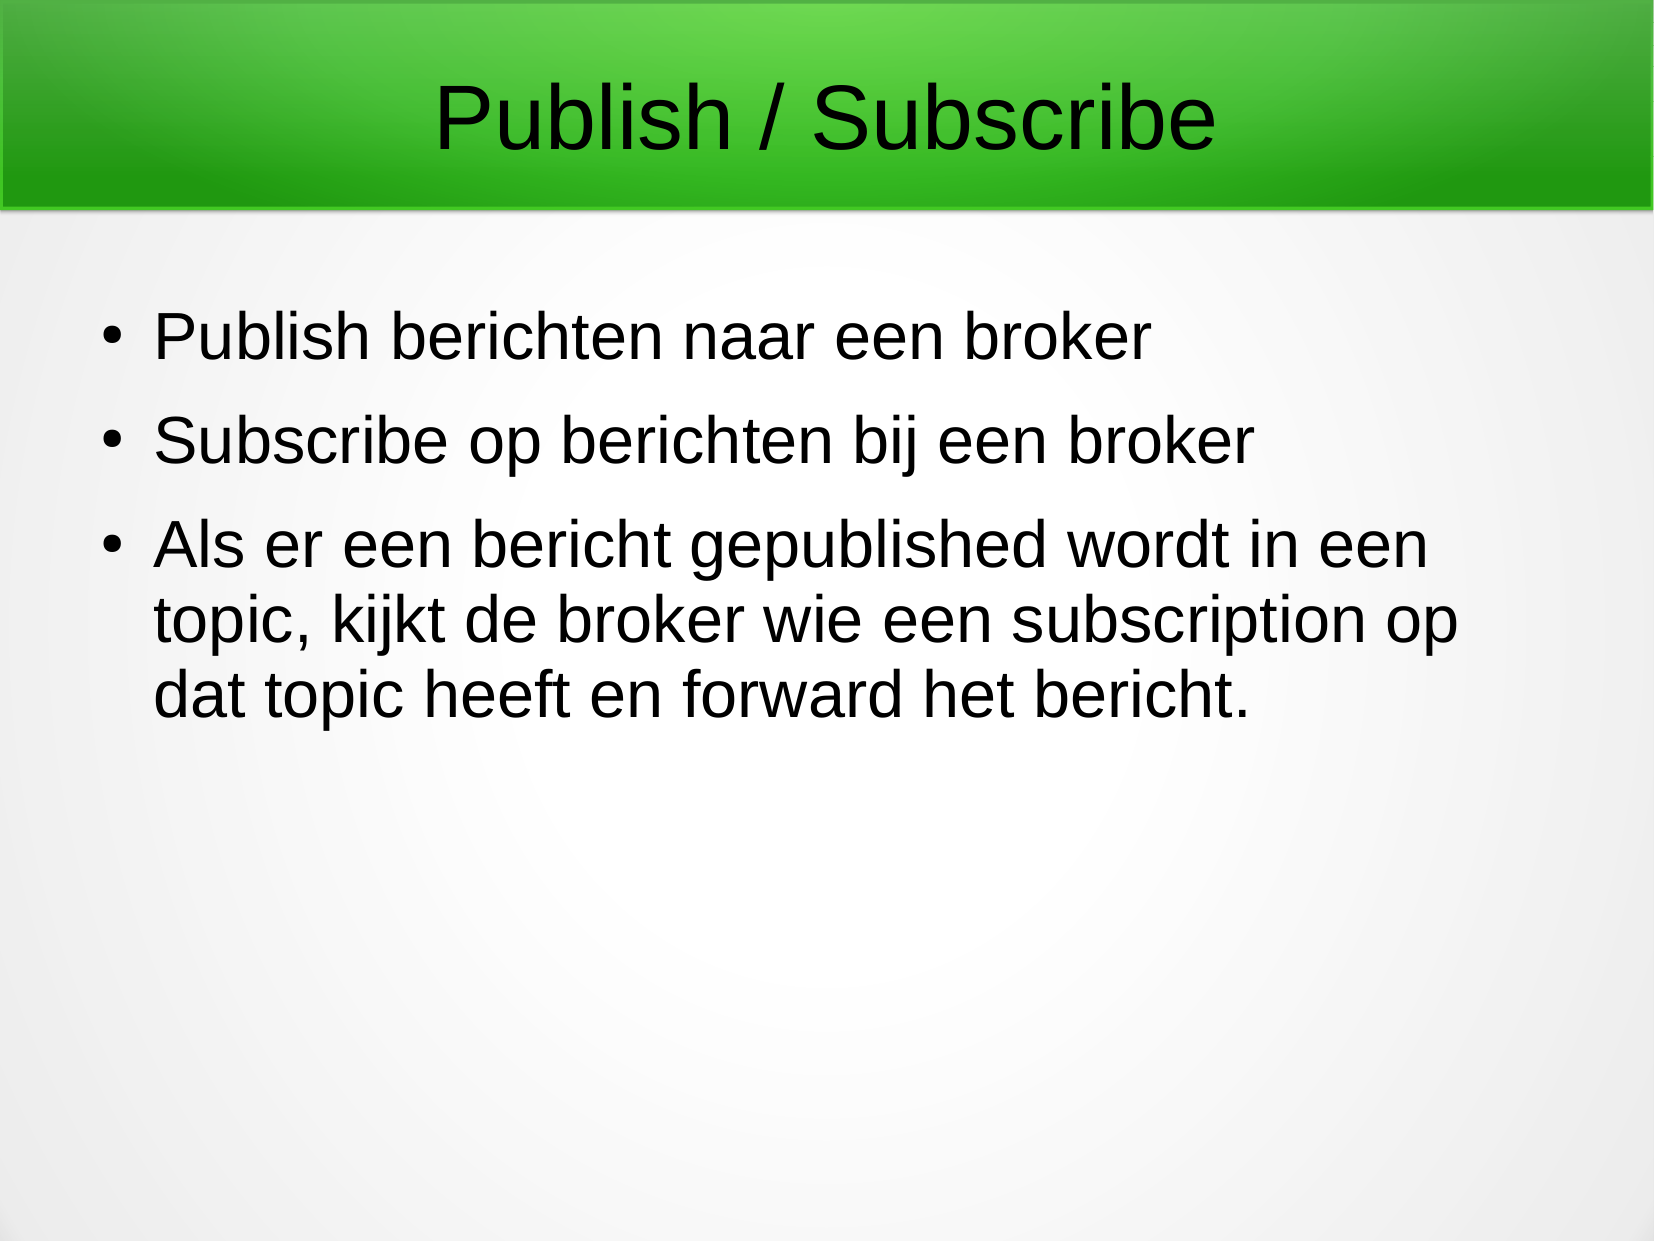

# Publish / Subscribe
Publish berichten naar een broker
Subscribe op berichten bij een broker
Als er een bericht gepublished wordt in een topic, kijkt de broker wie een subscription op dat topic heeft en forward het bericht.